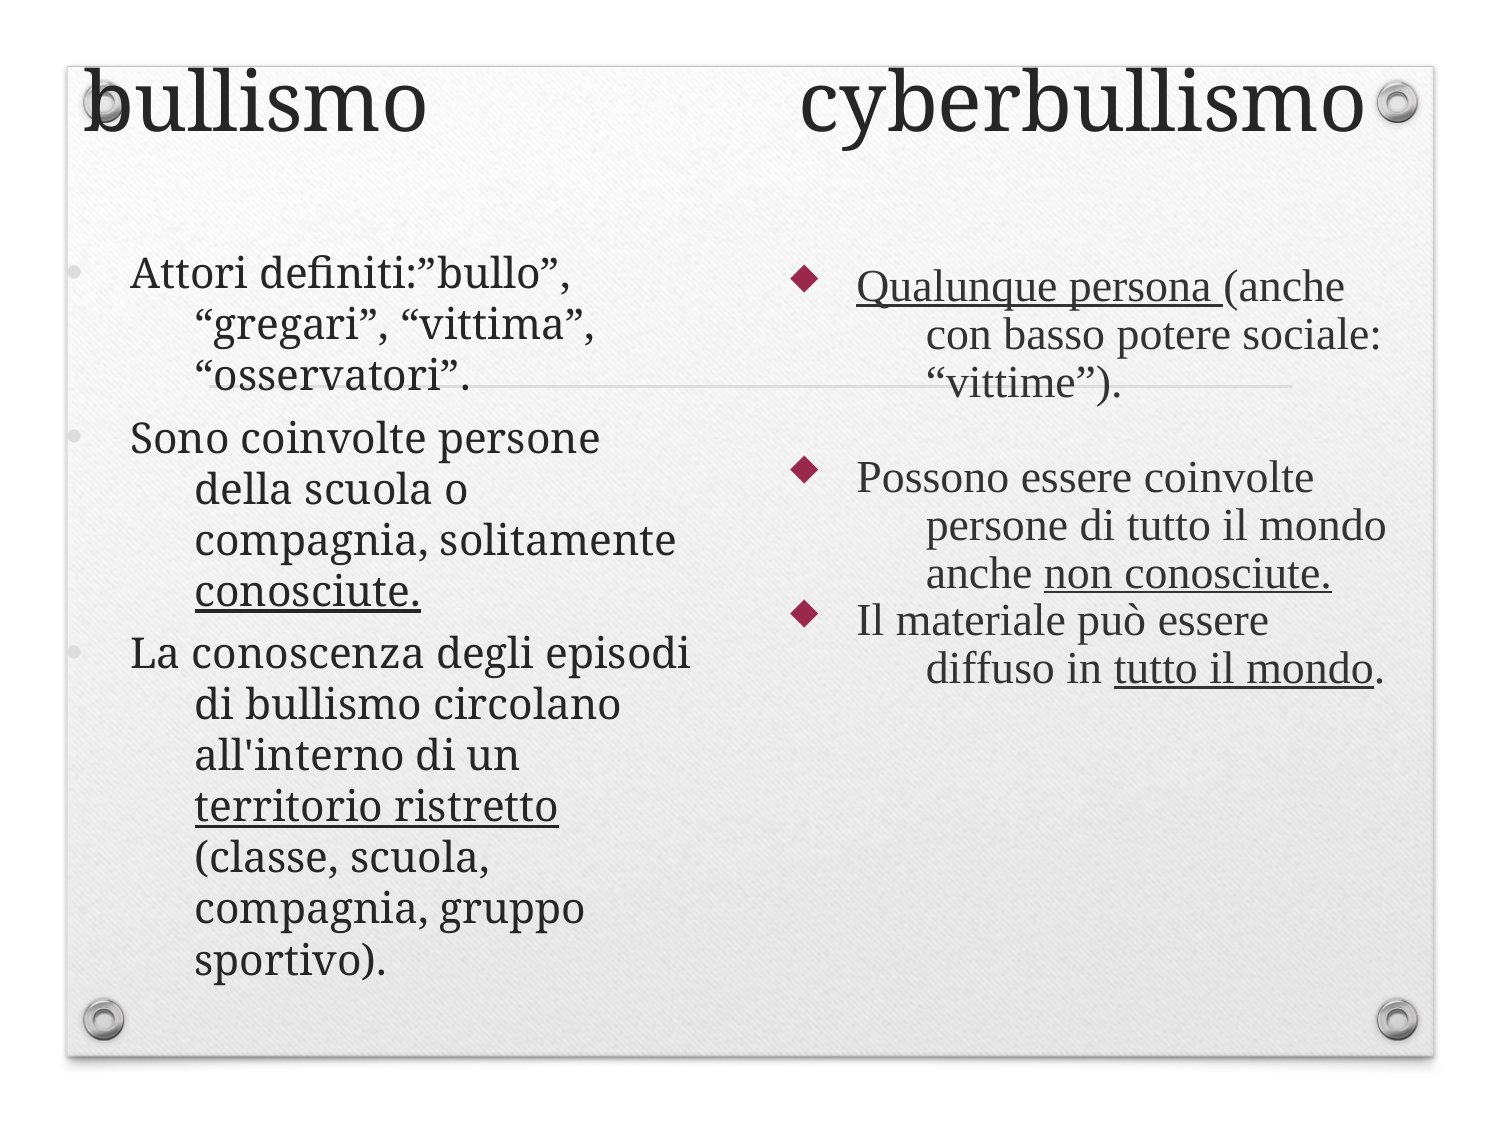

# bullismo cyberbullismo
Attori definiti:”bullo”, “gregari”, “vittima”, “osservatori”.
Sono coinvolte persone della scuola o compagnia, solitamente conosciute.
La conoscenza degli episodi di bullismo circolano all'interno di un territorio ristretto (classe, scuola, compagnia, gruppo sportivo).
Qualunque persona (anche con basso potere sociale: “vittime”).
Possono essere coinvolte persone di tutto il mondo anche non conosciute.
Il materiale può essere diffuso in tutto il mondo.